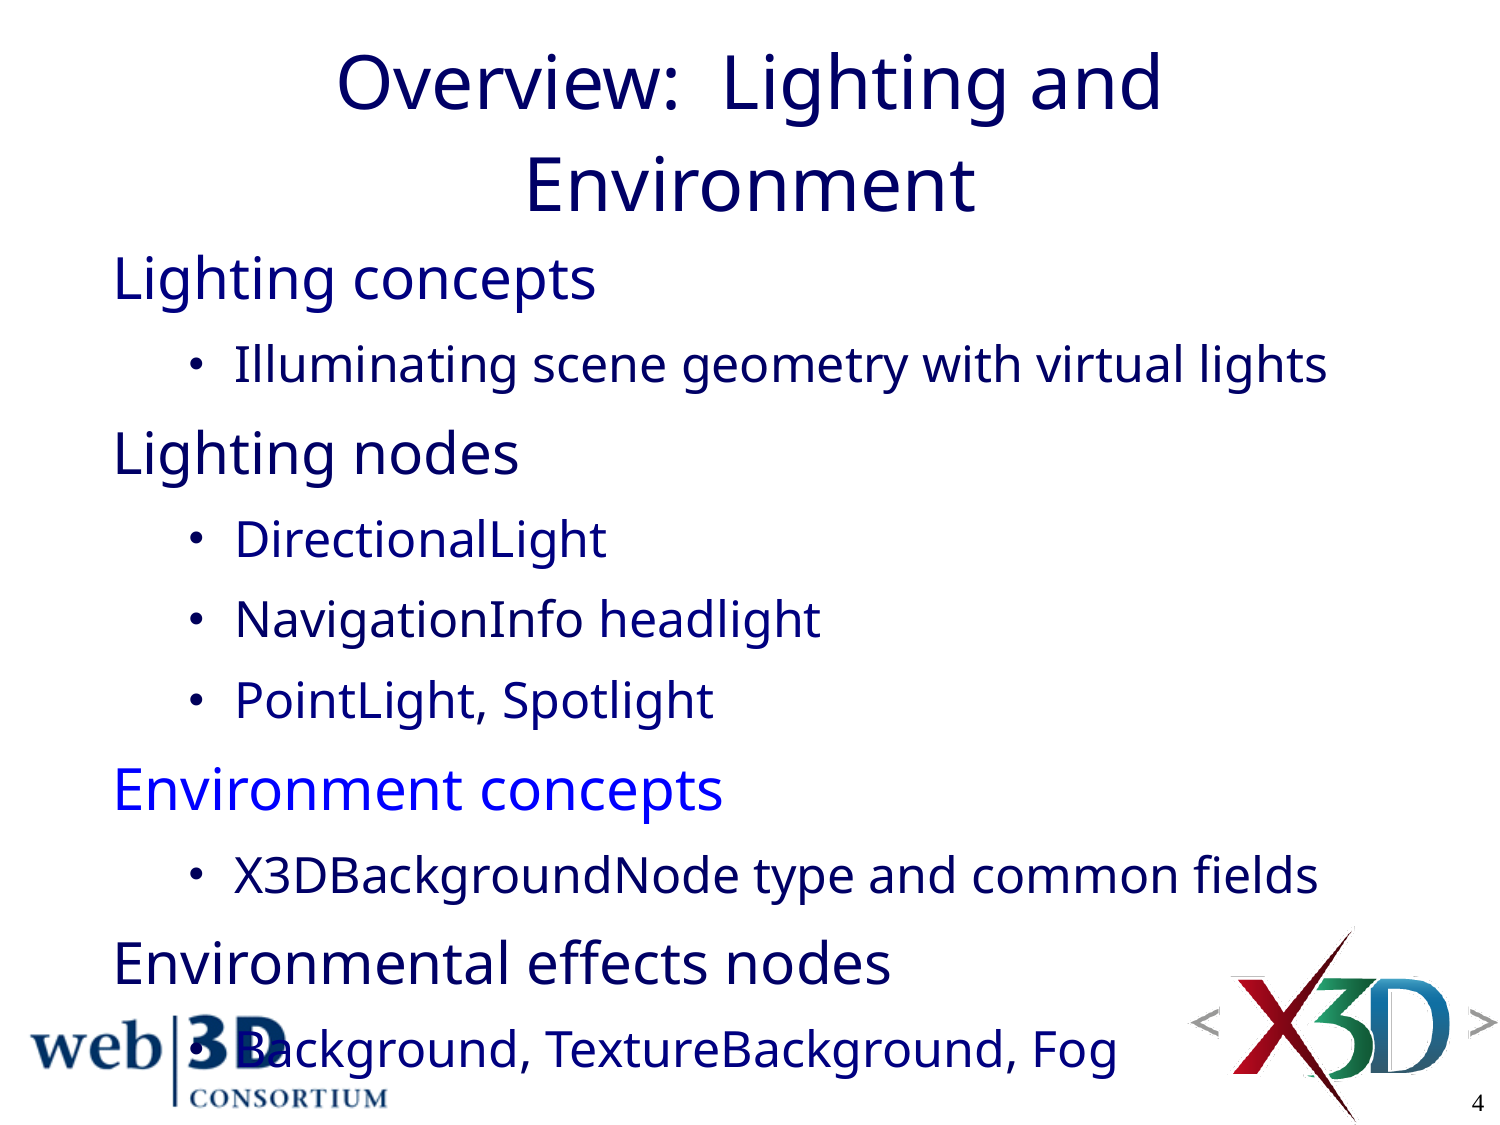

# Overview: Lighting and Environment
Lighting concepts
Illuminating scene geometry with virtual lights
Lighting nodes
DirectionalLight
NavigationInfo headlight
PointLight, Spotlight
Environment concepts
X3DBackgroundNode type and common fields
Environmental effects nodes
Background, TextureBackground, Fog